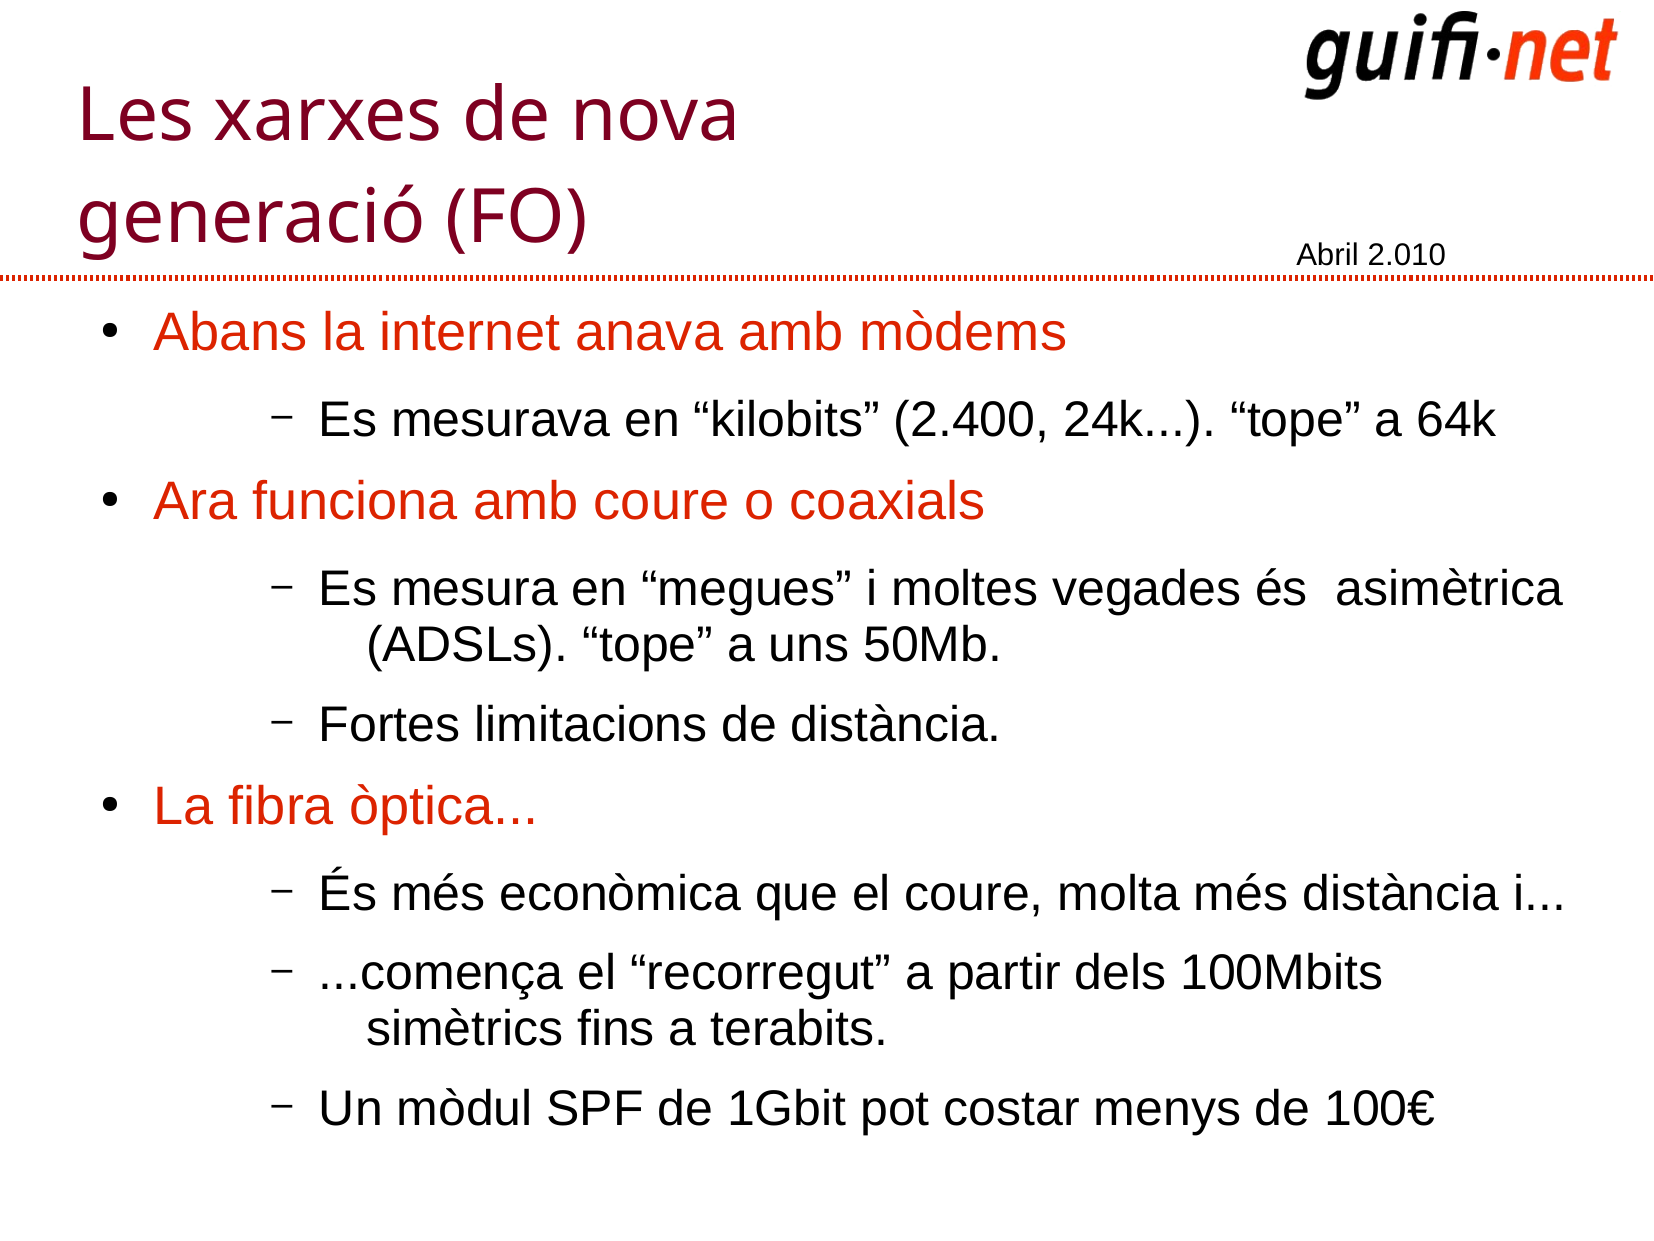

# Les xarxes de nova generació (FO)
Abans la internet anava amb mòdems
Es mesurava en “kilobits” (2.400, 24k...). “tope” a 64k
Ara funciona amb coure o coaxials
Es mesura en “megues” i moltes vegades és asimètrica (ADSLs). “tope” a uns 50Mb.
Fortes limitacions de distància.
La fibra òptica...
És més econòmica que el coure, molta més distància i...
...comença el “recorregut” a partir dels 100Mbits simètrics fins a terabits.
Un mòdul SPF de 1Gbit pot costar menys de 100€